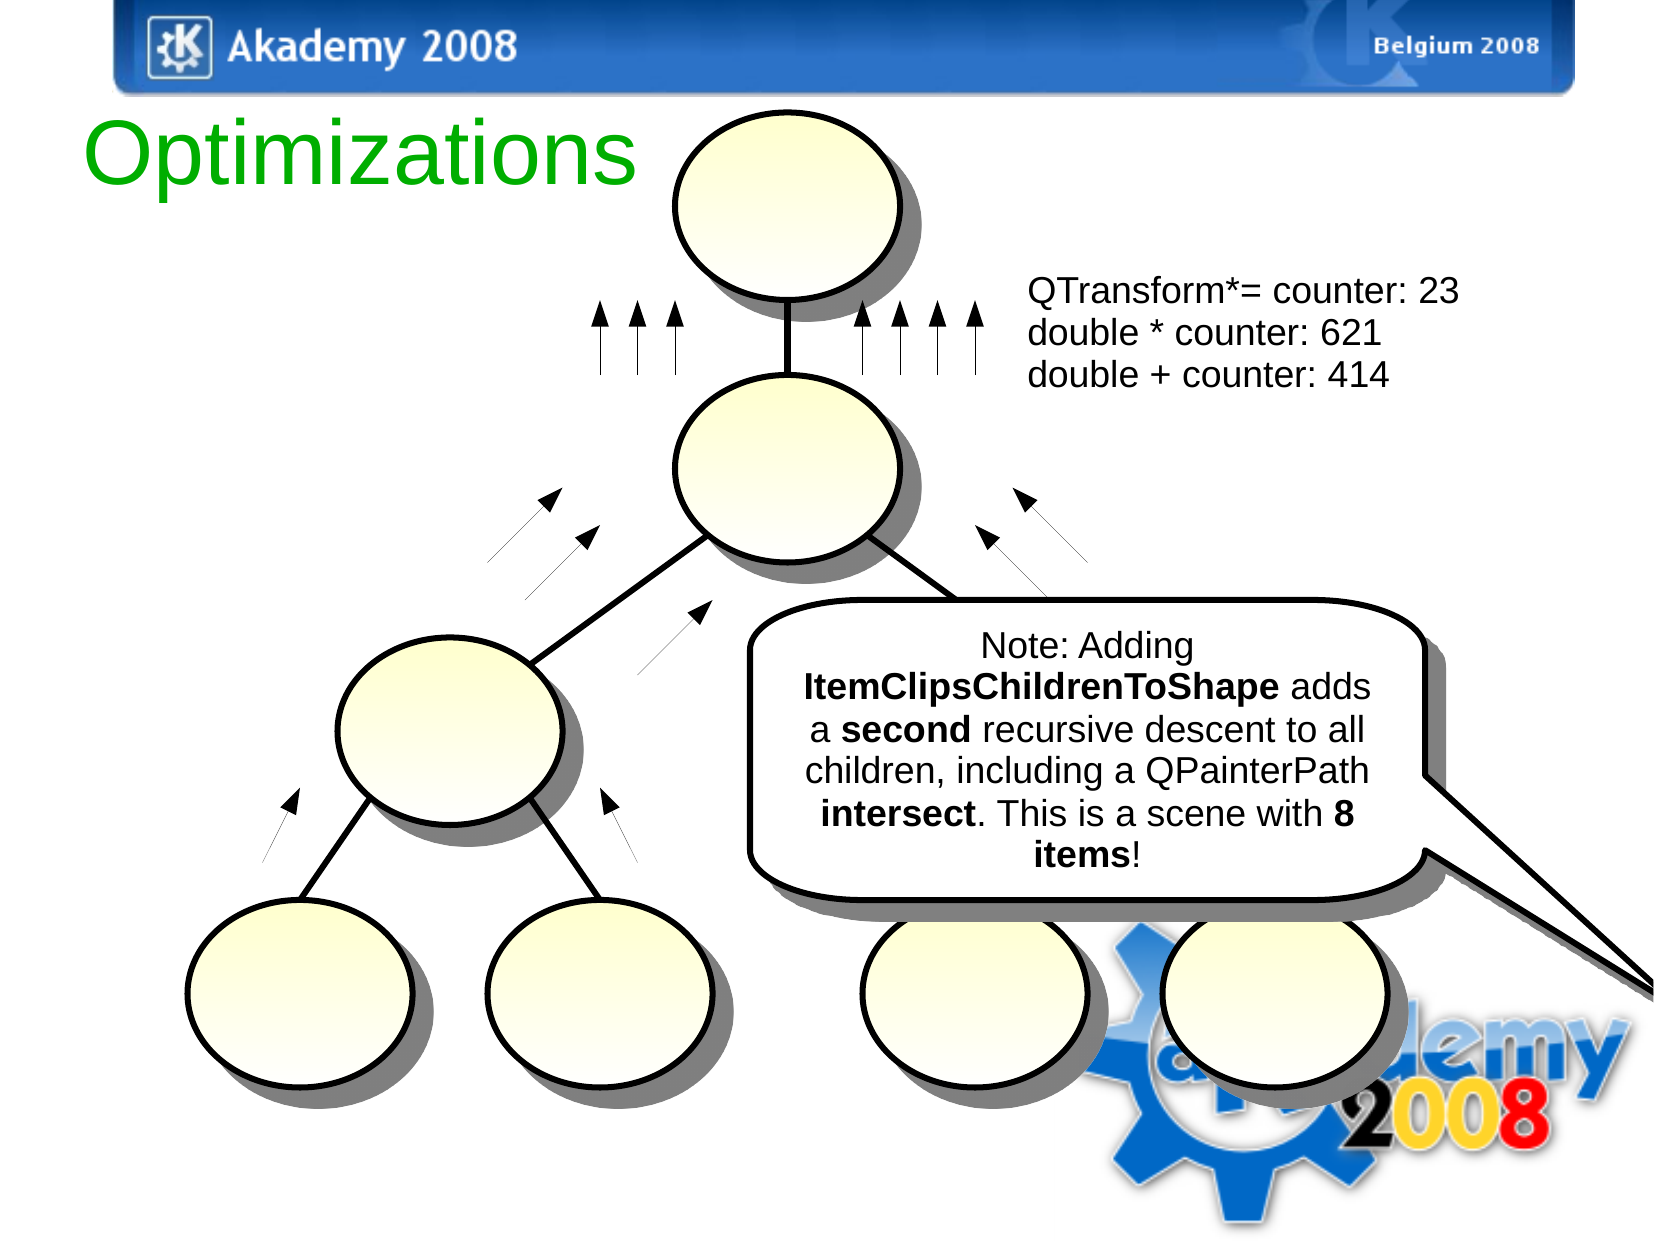

# Optimizations
QTransform*= counter: 23
double * counter: 621
double + counter: 414
Note: Adding ItemClipsChildrenToShape adds a second recursive descent to all children, including a QPainterPath intersect. This is a scene with 8 items!